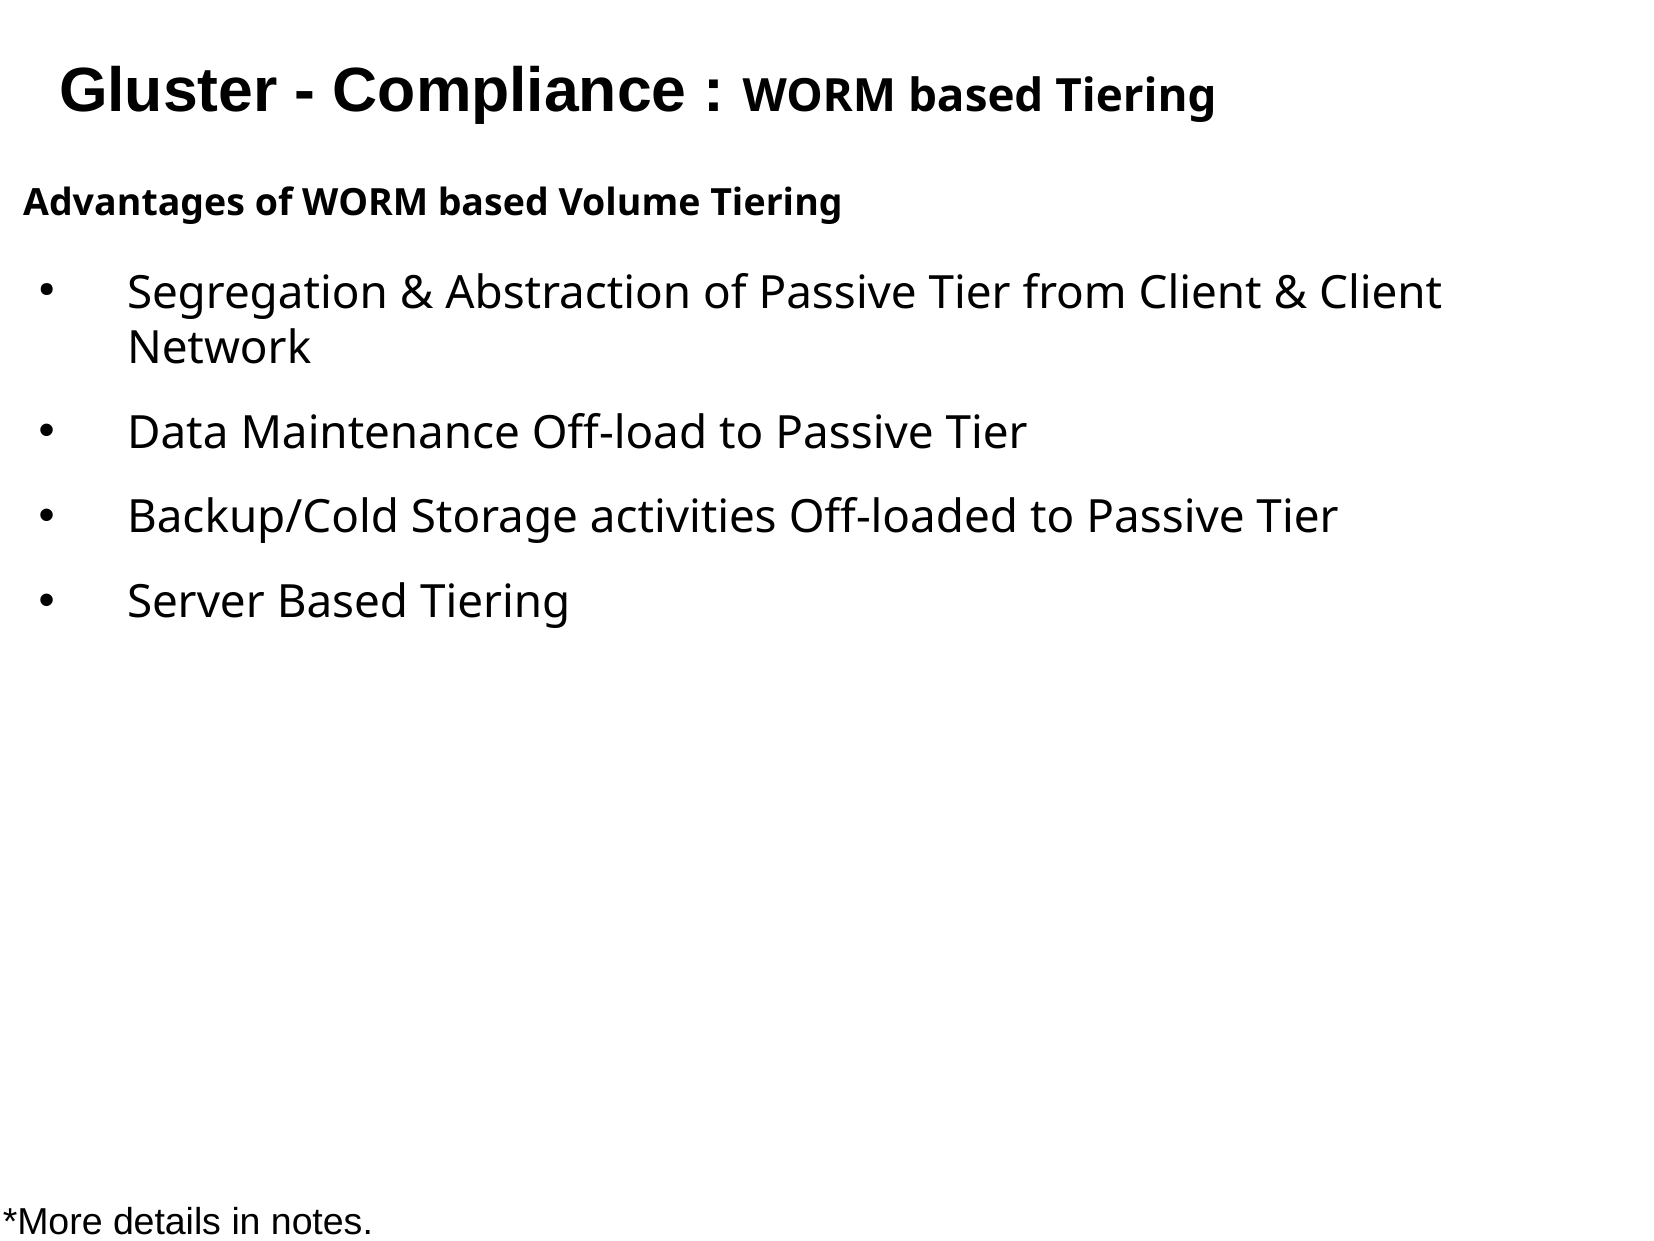

Gluster - Compliance : WORM based Tiering
Advantages of WORM based Volume Tiering
Segregation & Abstraction of Passive Tier from Client & Client Network
Data Maintenance Off-load to Passive Tier
Backup/Cold Storage activities Off-loaded to Passive Tier
Server Based Tiering
*More details in notes.